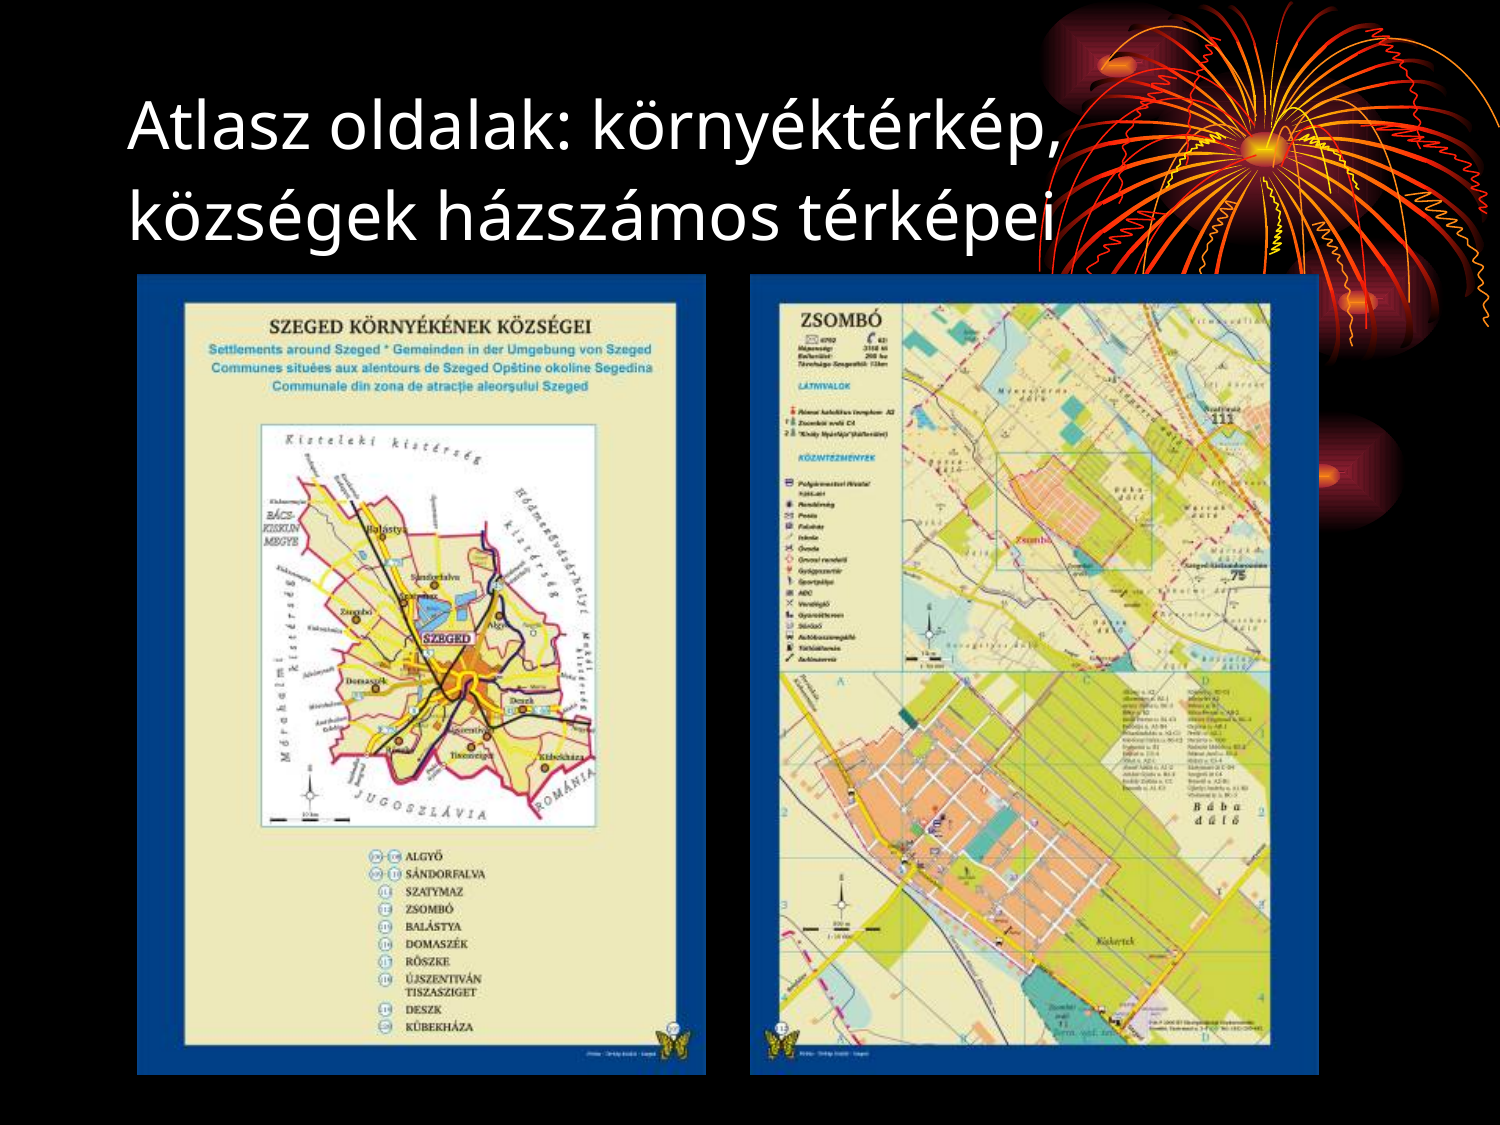

# Atlasz oldalak: környéktérkép, községek házszámos térképei